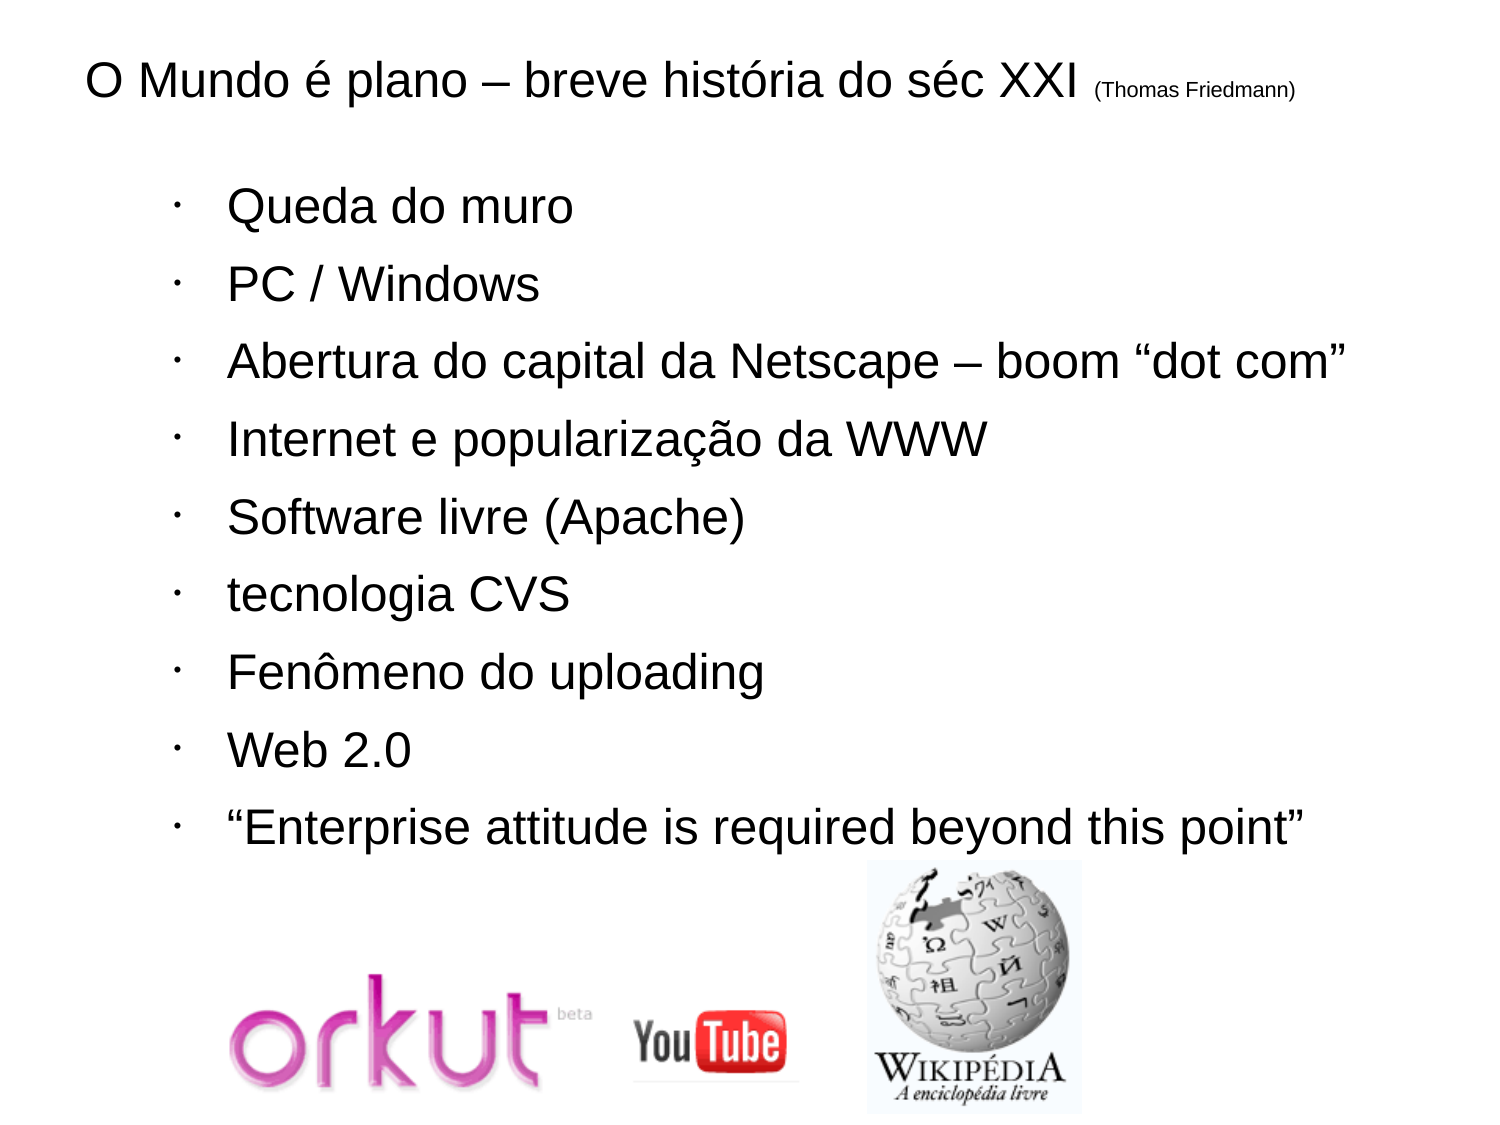

# O Mundo é plano – breve história do séc XXI (Thomas Friedmann)
Queda do muro
PC / Windows
Abertura do capital da Netscape – boom “dot com”
Internet e popularização da WWW
Software livre (Apache)
tecnologia CVS
Fenômeno do uploading
Web 2.0
“Enterprise attitude is required beyond this point”